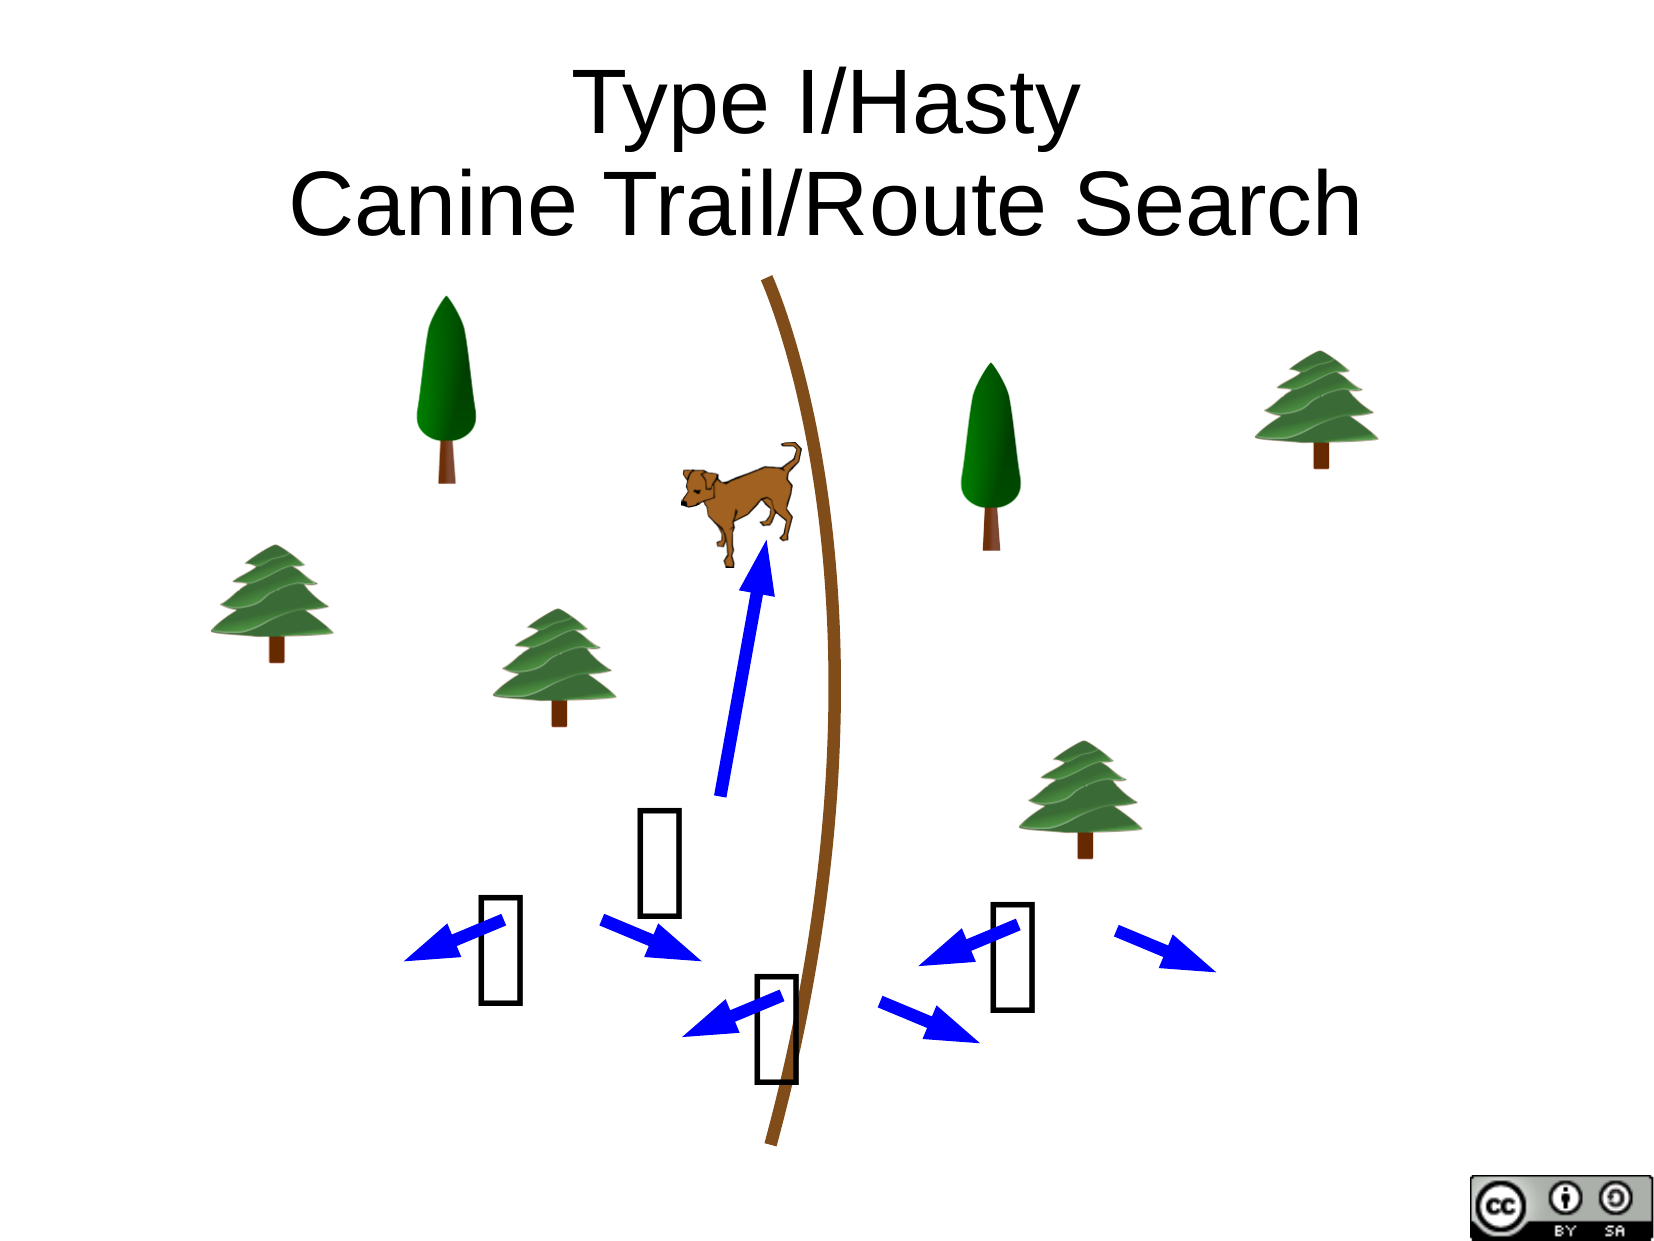

# Type I/Hasty Canine Trail/Route Search



